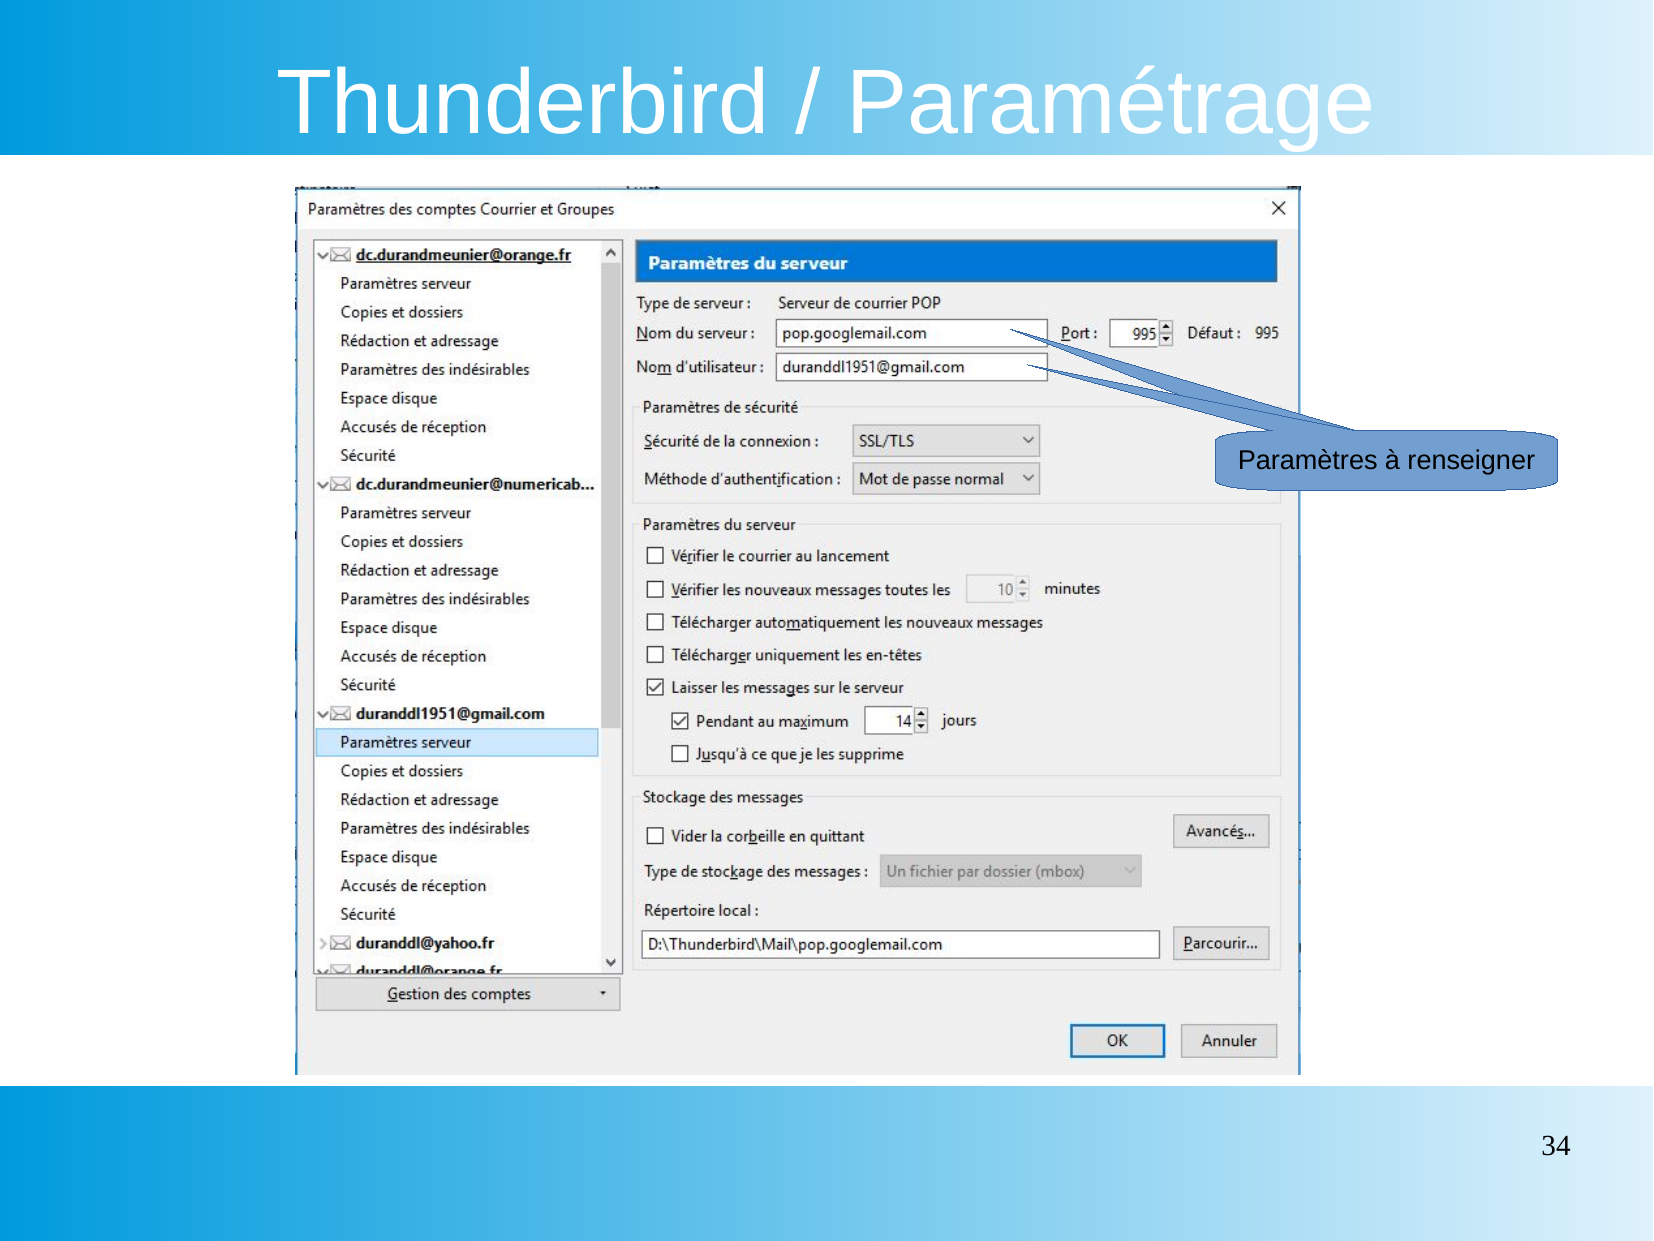

# Thunderbird / Paramétrage
Paramètres à renseigner
Paramètres à renseigner
34